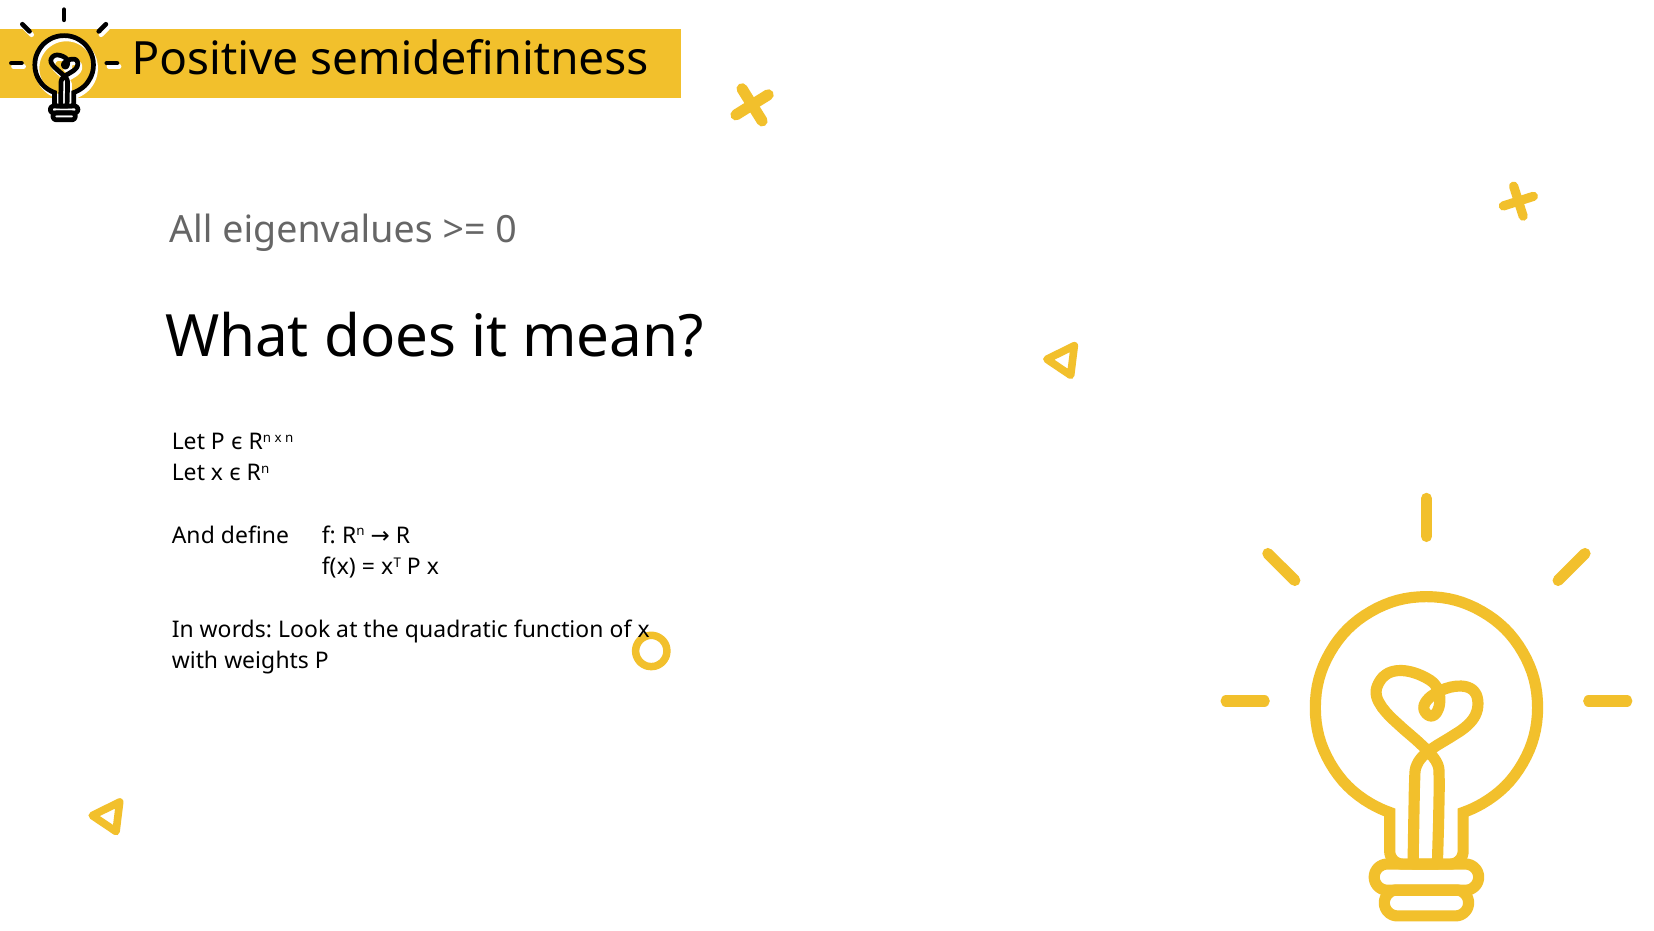

Positive semidefinitness
# All eigenvalues >= 0
What does it mean?
Let P ϵ Rn x n
Let x ϵ Rn
And define 	f: Rn → R
		f(x) = xT P x
In words: Look at the quadratic function of x with weights P